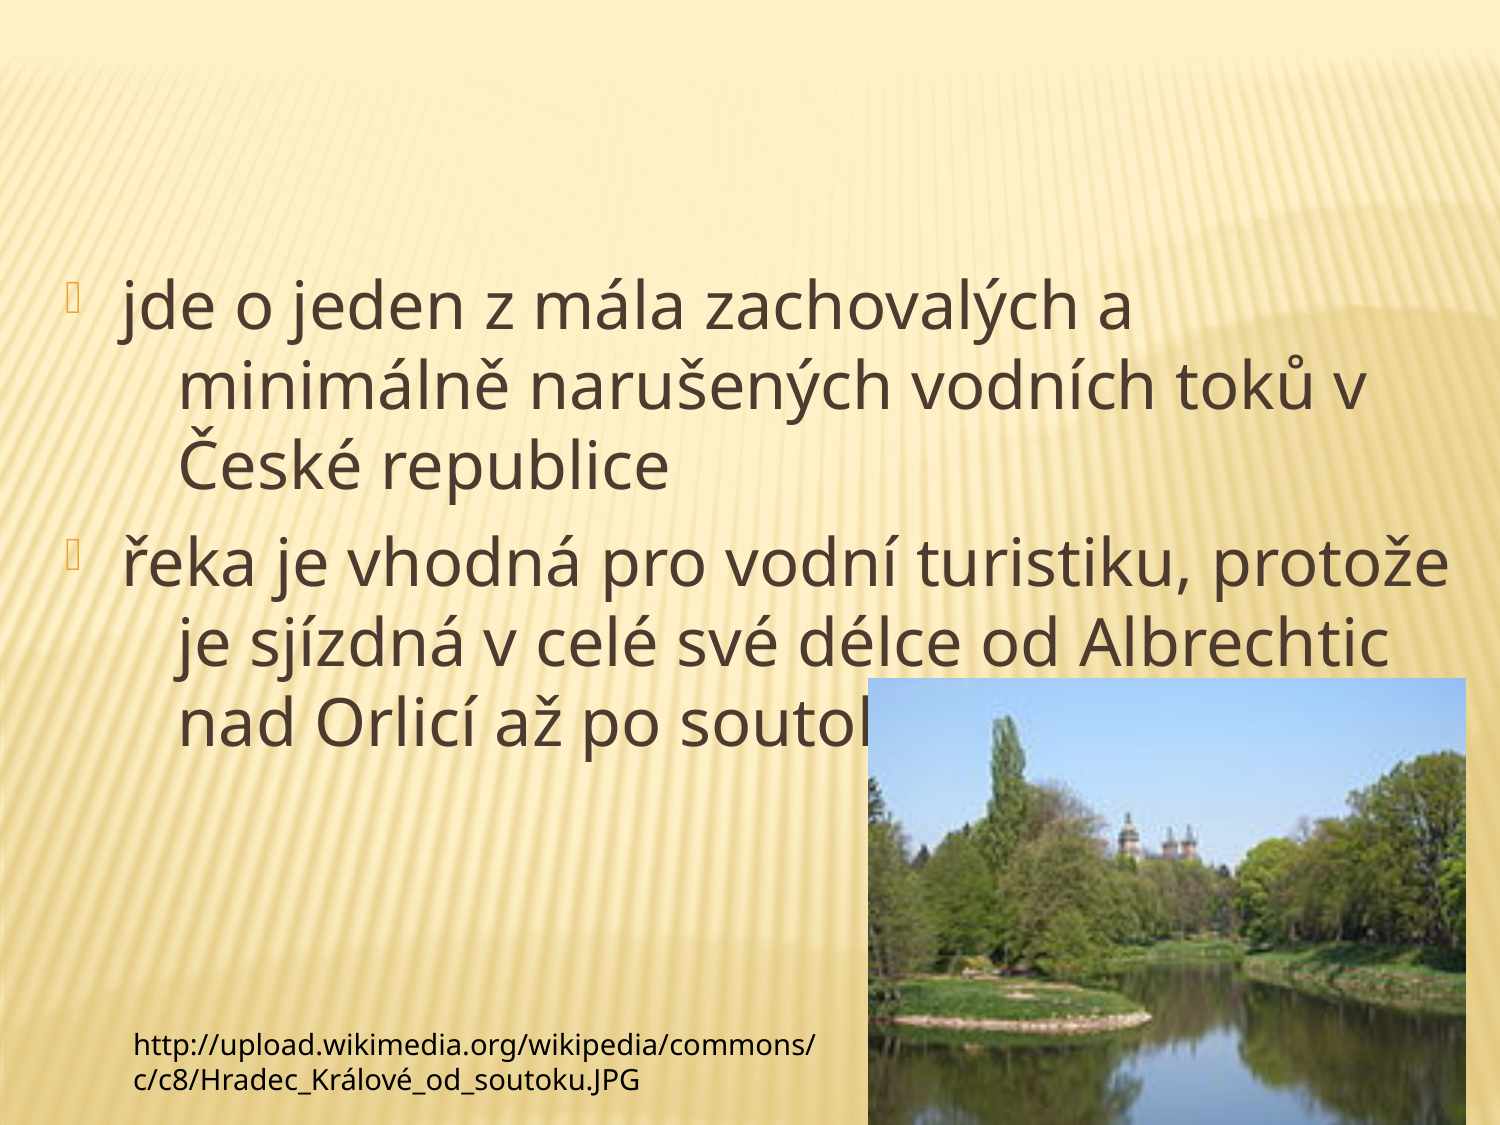

# jde o jeden z mála zachovalých a minimálně narušených vodních toků v České republice
řeka je vhodná pro vodní turistiku, protože je sjízdná v celé své délce od Albrechtic nad Orlicí až po soutok s Labem
http://upload.wikimedia.org/wikipedia/commons/c/c8/Hradec_Králové_od_soutoku.JPG